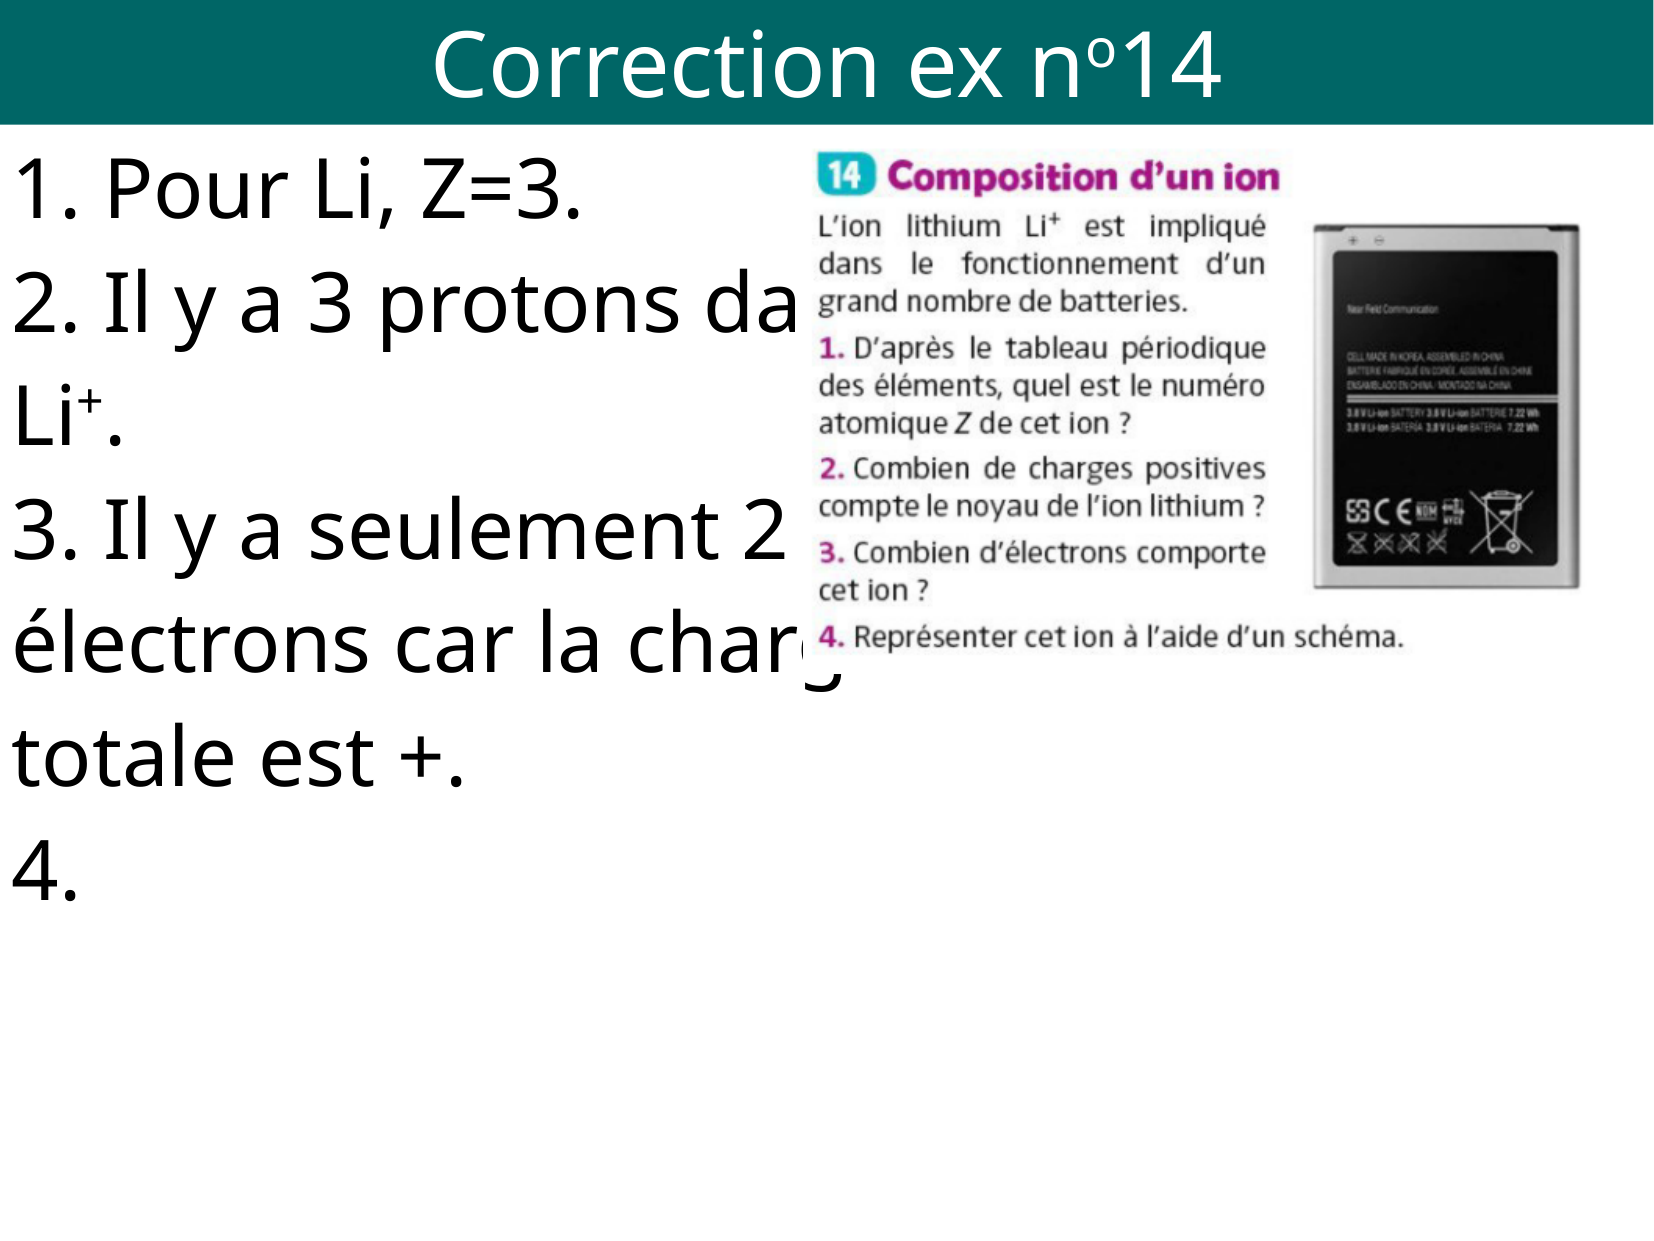

# Correction ex no14
1. Pour Li, Z=3.
2. Il y a 3 protons dans
Li+.
3. Il y a seulement 2
électrons car la charge
totale est +.
4.